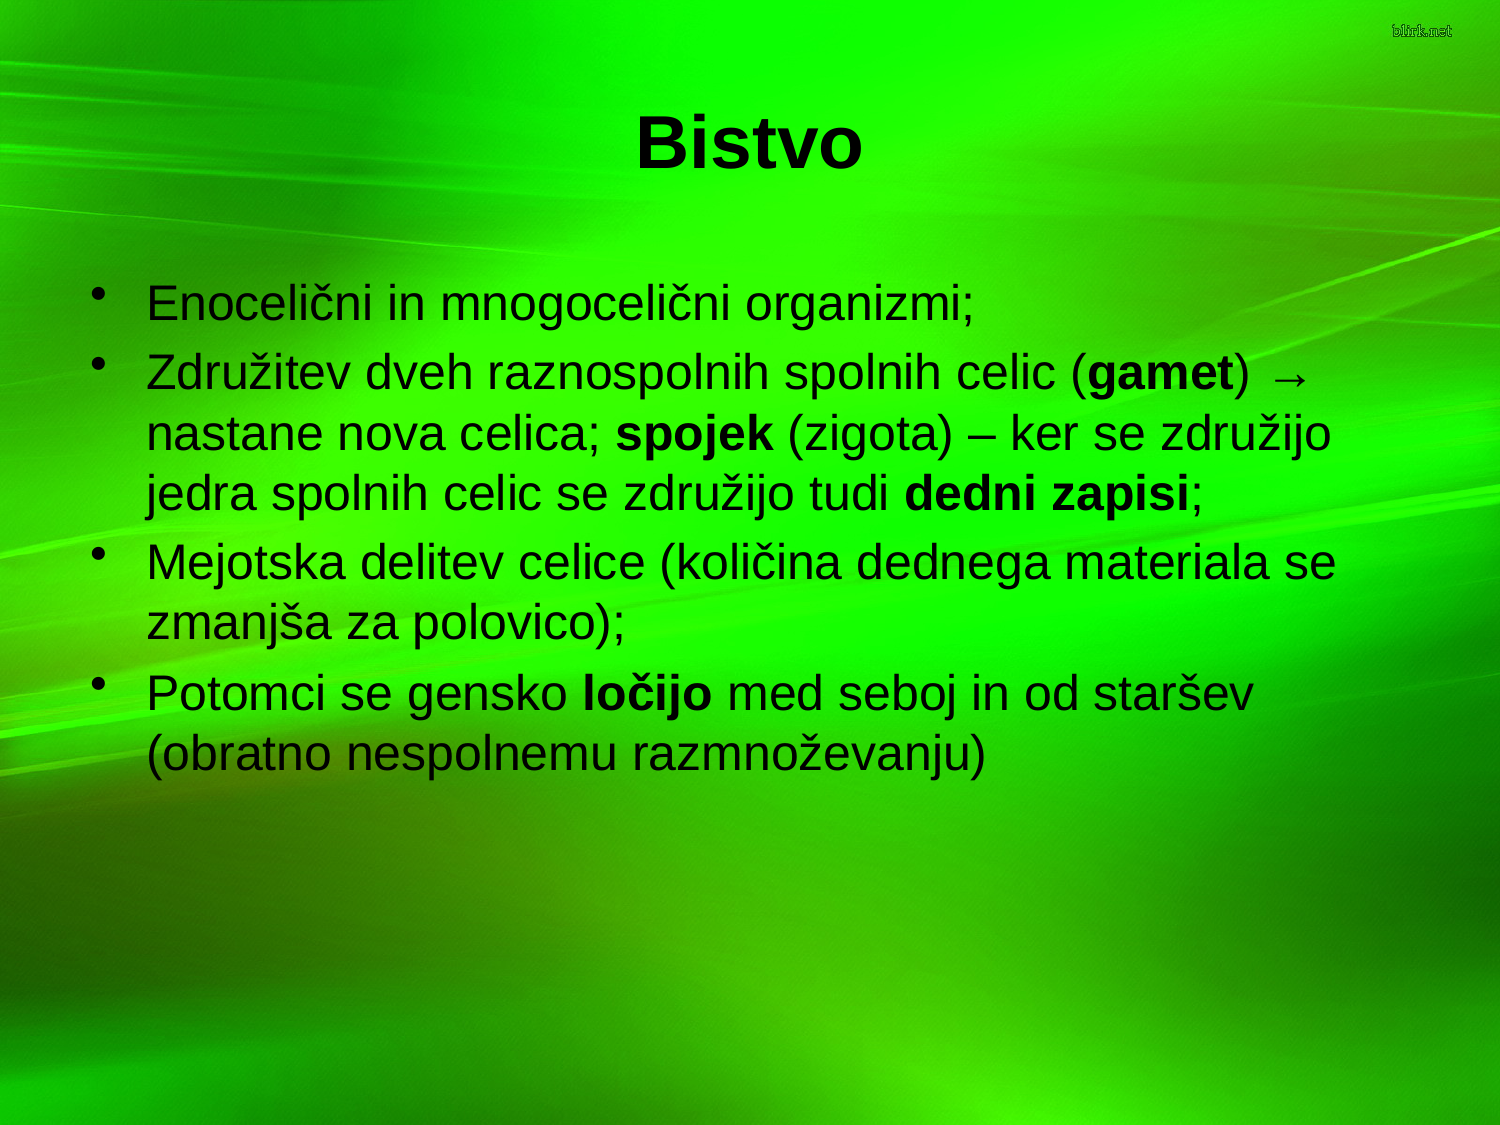

# Bistvo
Enocelični in mnogocelični organizmi;
Združitev dveh raznospolnih spolnih celic (gamet) → nastane nova celica; spojek (zigota) – ker se združijo jedra spolnih celic se združijo tudi dedni zapisi;
Mejotska delitev celice (količina dednega materiala se zmanjša za polovico);
Potomci se gensko ločijo med seboj in od staršev (obratno nespolnemu razmnoževanju)